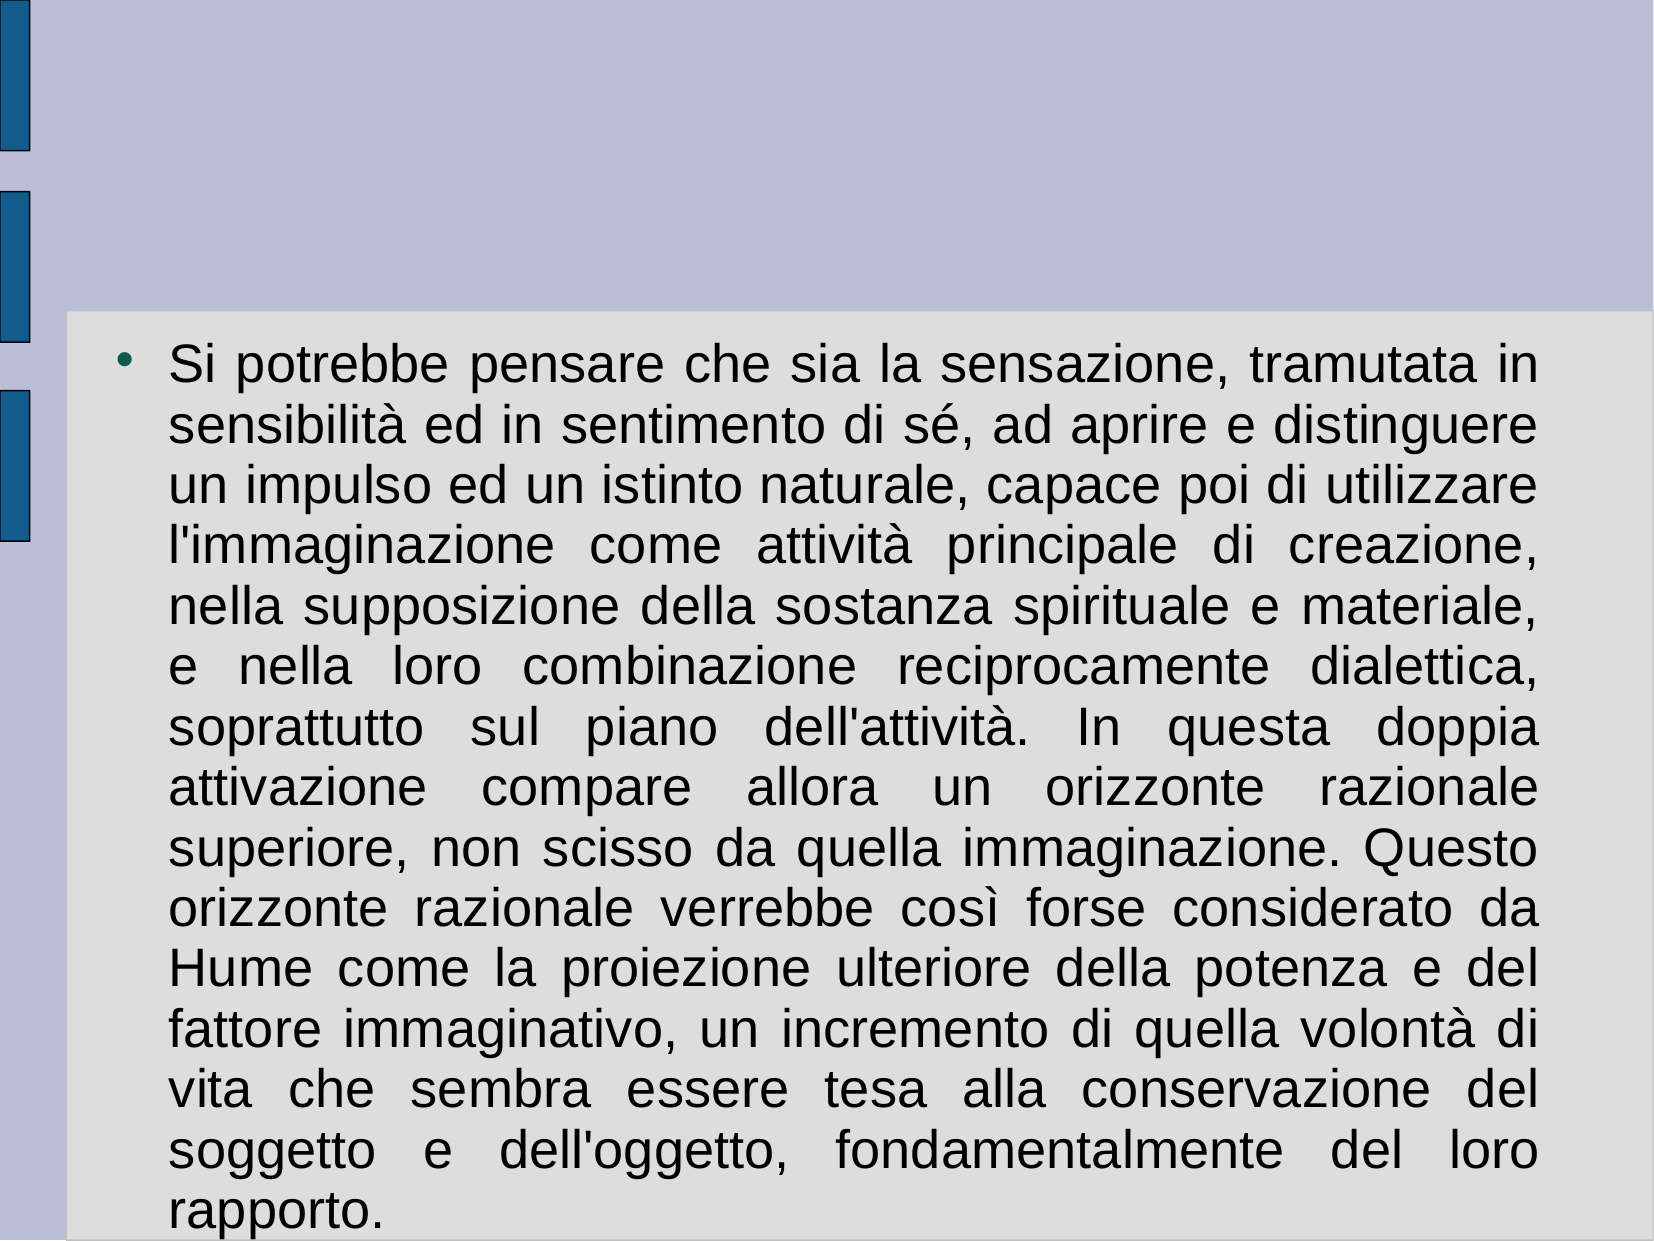

#
Si potrebbe pensare che sia la sensazione, tramutata in sensibilità ed in sentimento di sé, ad aprire e distinguere un impulso ed un istinto naturale, capace poi di utilizzare l'immaginazione come attività principale di creazione, nella supposizione della sostanza spirituale e materiale, e nella loro combinazione reciprocamente dialettica, soprattutto sul piano dell'attività. In questa doppia attivazione compare allora un orizzonte razionale superiore, non scisso da quella immaginazione. Questo orizzonte razionale verrebbe così forse considerato da Hume come la proiezione ulteriore della potenza e del fattore immaginativo, un incremento di quella volontà di vita che sembra essere tesa alla conservazione del soggetto e dell'oggetto, fondamentalmente del loro rapporto.